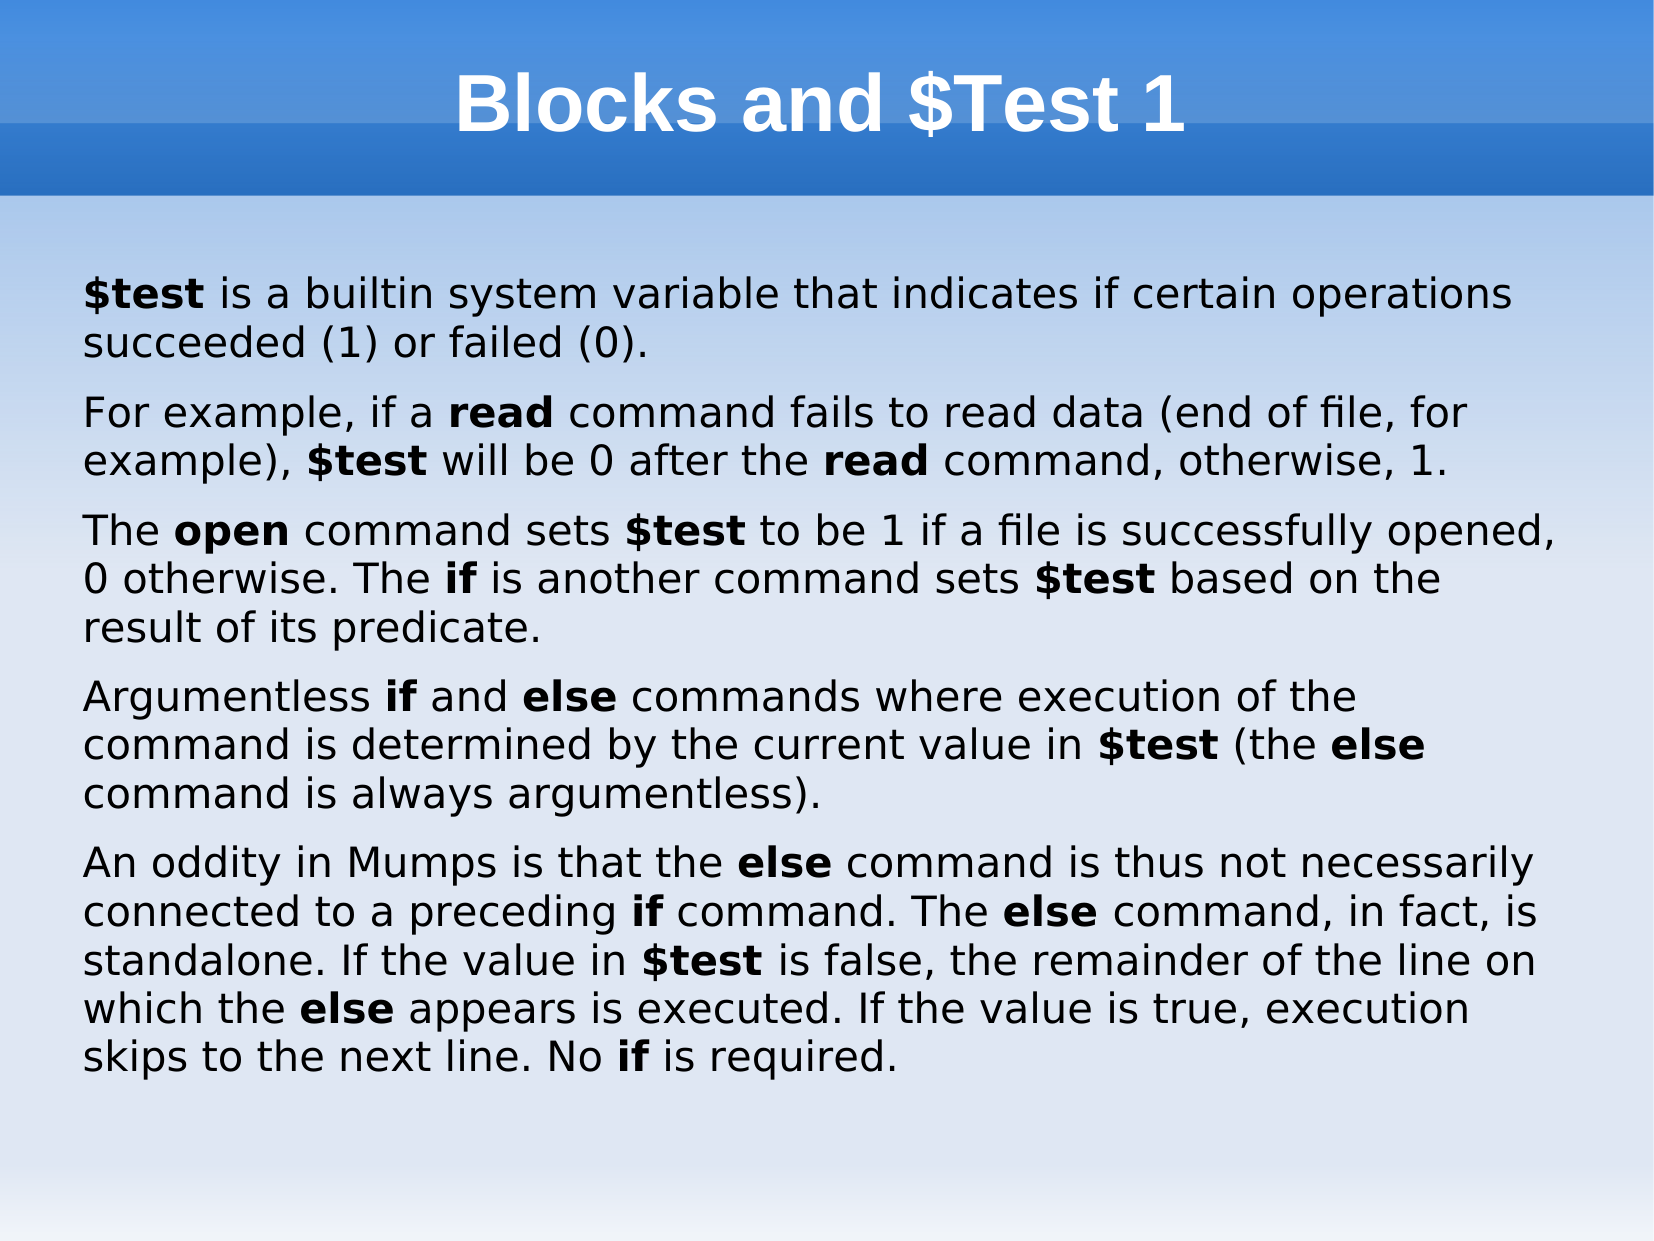

# Blocks and $Test 1
$test is a builtin system variable that indicates if certain operations succeeded (1) or failed (0).
For example, if a read command fails to read data (end of file, for example), $test will be 0 after the read command, otherwise, 1.
The open command sets $test to be 1 if a file is successfully opened, 0 otherwise. The if is another command sets $test based on the result of its predicate.
Argumentless if and else commands where execution of the command is determined by the current value in $test (the else command is always argumentless).
An oddity in Mumps is that the else command is thus not necessarily connected to a preceding if command. The else command, in fact, is standalone. If the value in $test is false, the remainder of the line on which the else appears is executed. If the value is true, execution skips to the next line. No if is required.